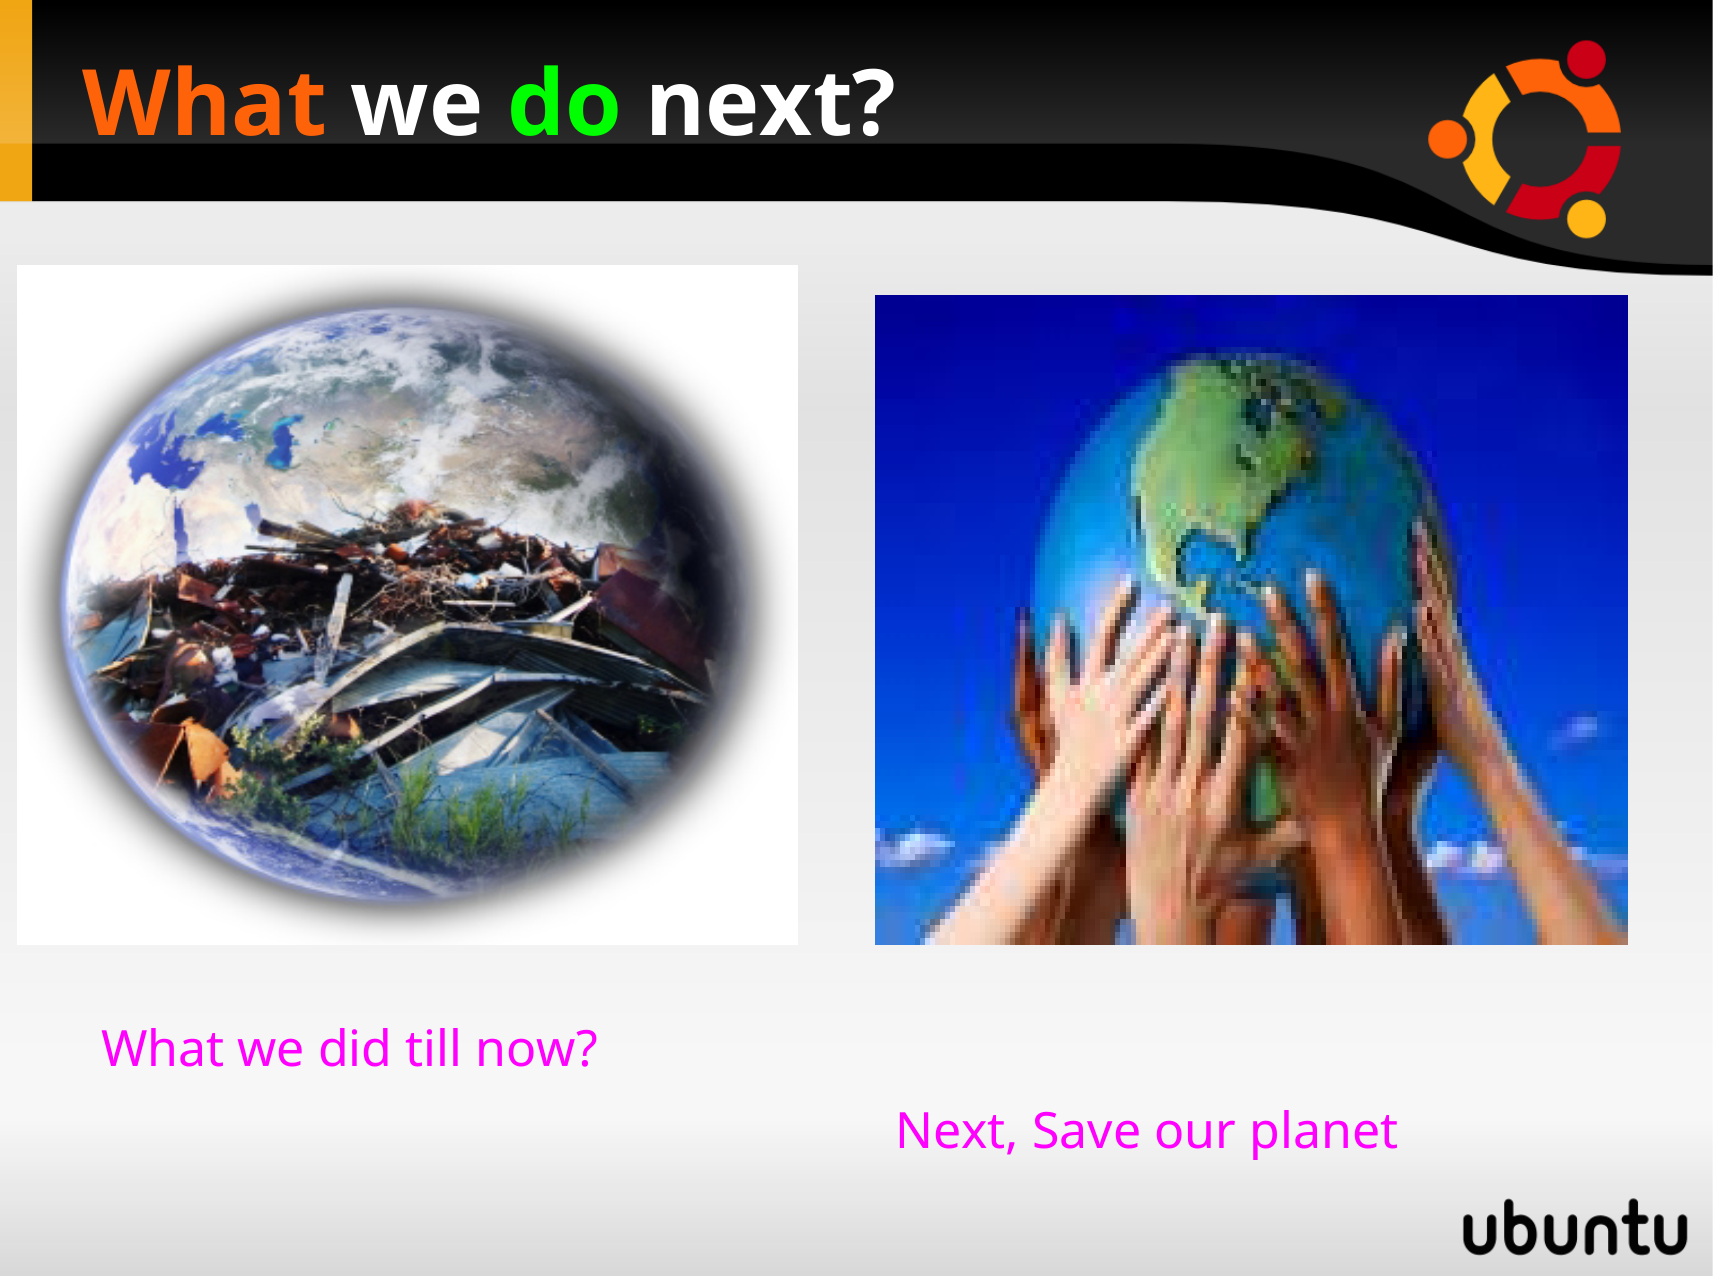

# What we do next?
 Next, Save our planet
 What we did till now?